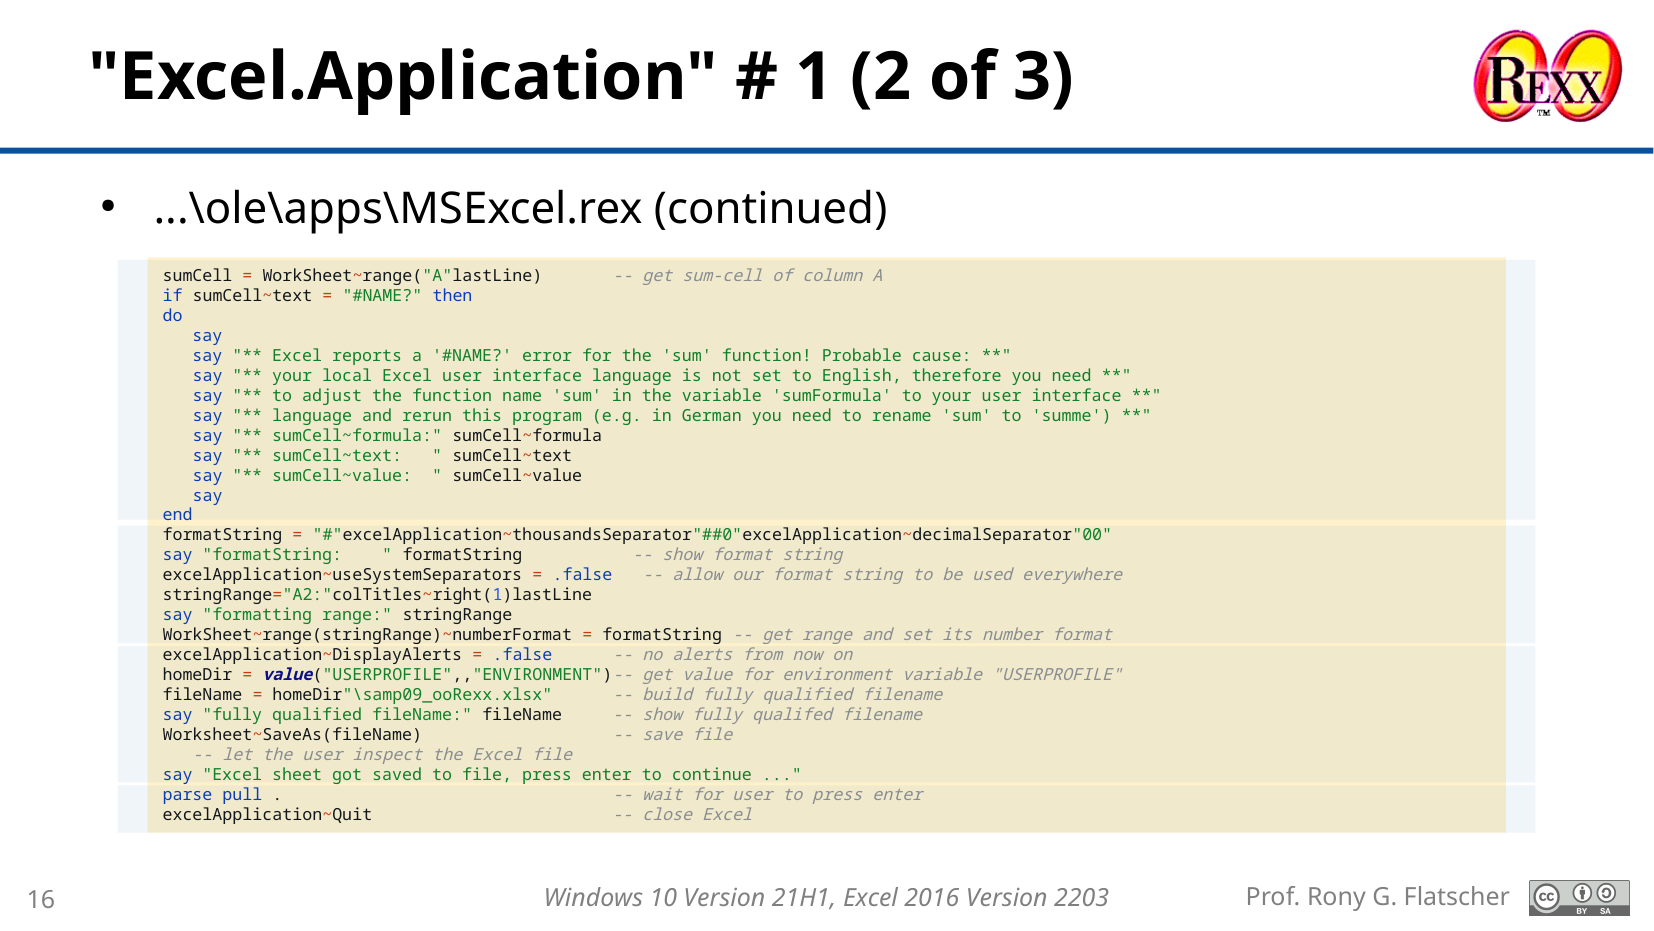

# "Excel.Application" # 1 (2 of 3)
...\ole\apps\MSExcel.rex (continued)
sumCell = WorkSheet~range("A"lastLine) -- get sum-cell of column A
if sumCell~text = "#NAME?" then
do
 say
 say "** Excel reports a '#NAME?' error for the 'sum' function! Probable cause: **"
 say "** your local Excel user interface language is not set to English, therefore you need **"
 say "** to adjust the function name 'sum' in the variable 'sumFormula' to your user interface **"
 say "** language and rerun this program (e.g. in German you need to rename 'sum' to 'summe') **"
 say "** sumCell~formula:" sumCell~formula
 say "** sumCell~text: " sumCell~text
 say "** sumCell~value: " sumCell~value
 say
end
formatString = "#"excelApplication~thousandsSeparator"##0"excelApplication~decimalSeparator"00"
say "formatString: " formatString -- show format string
excelApplication~useSystemSeparators = .false -- allow our format string to be used everywhere
stringRange="A2:"colTitles~right(1)lastLine
say "formatting range:" stringRange
WorkSheet~range(stringRange)~numberFormat = formatString -- get range and set its number format
excelApplication~DisplayAlerts = .false -- no alerts from now on
homeDir = value("USERPROFILE",,"ENVIRONMENT")-- get value for environment variable "USERPROFILE"
fileName = homeDir"\samp09_ooRexx.xlsx" -- build fully qualified filename
say "fully qualified fileName:" fileName -- show fully qualifed filename
Worksheet~SaveAs(fileName) -- save file
 -- let the user inspect the Excel file
say "Excel sheet got saved to file, press enter to continue ..."
parse pull . -- wait for user to press enter
excelApplication~Quit -- close Excel
Windows 10 Version 21H1, Excel 2016 Version 2203